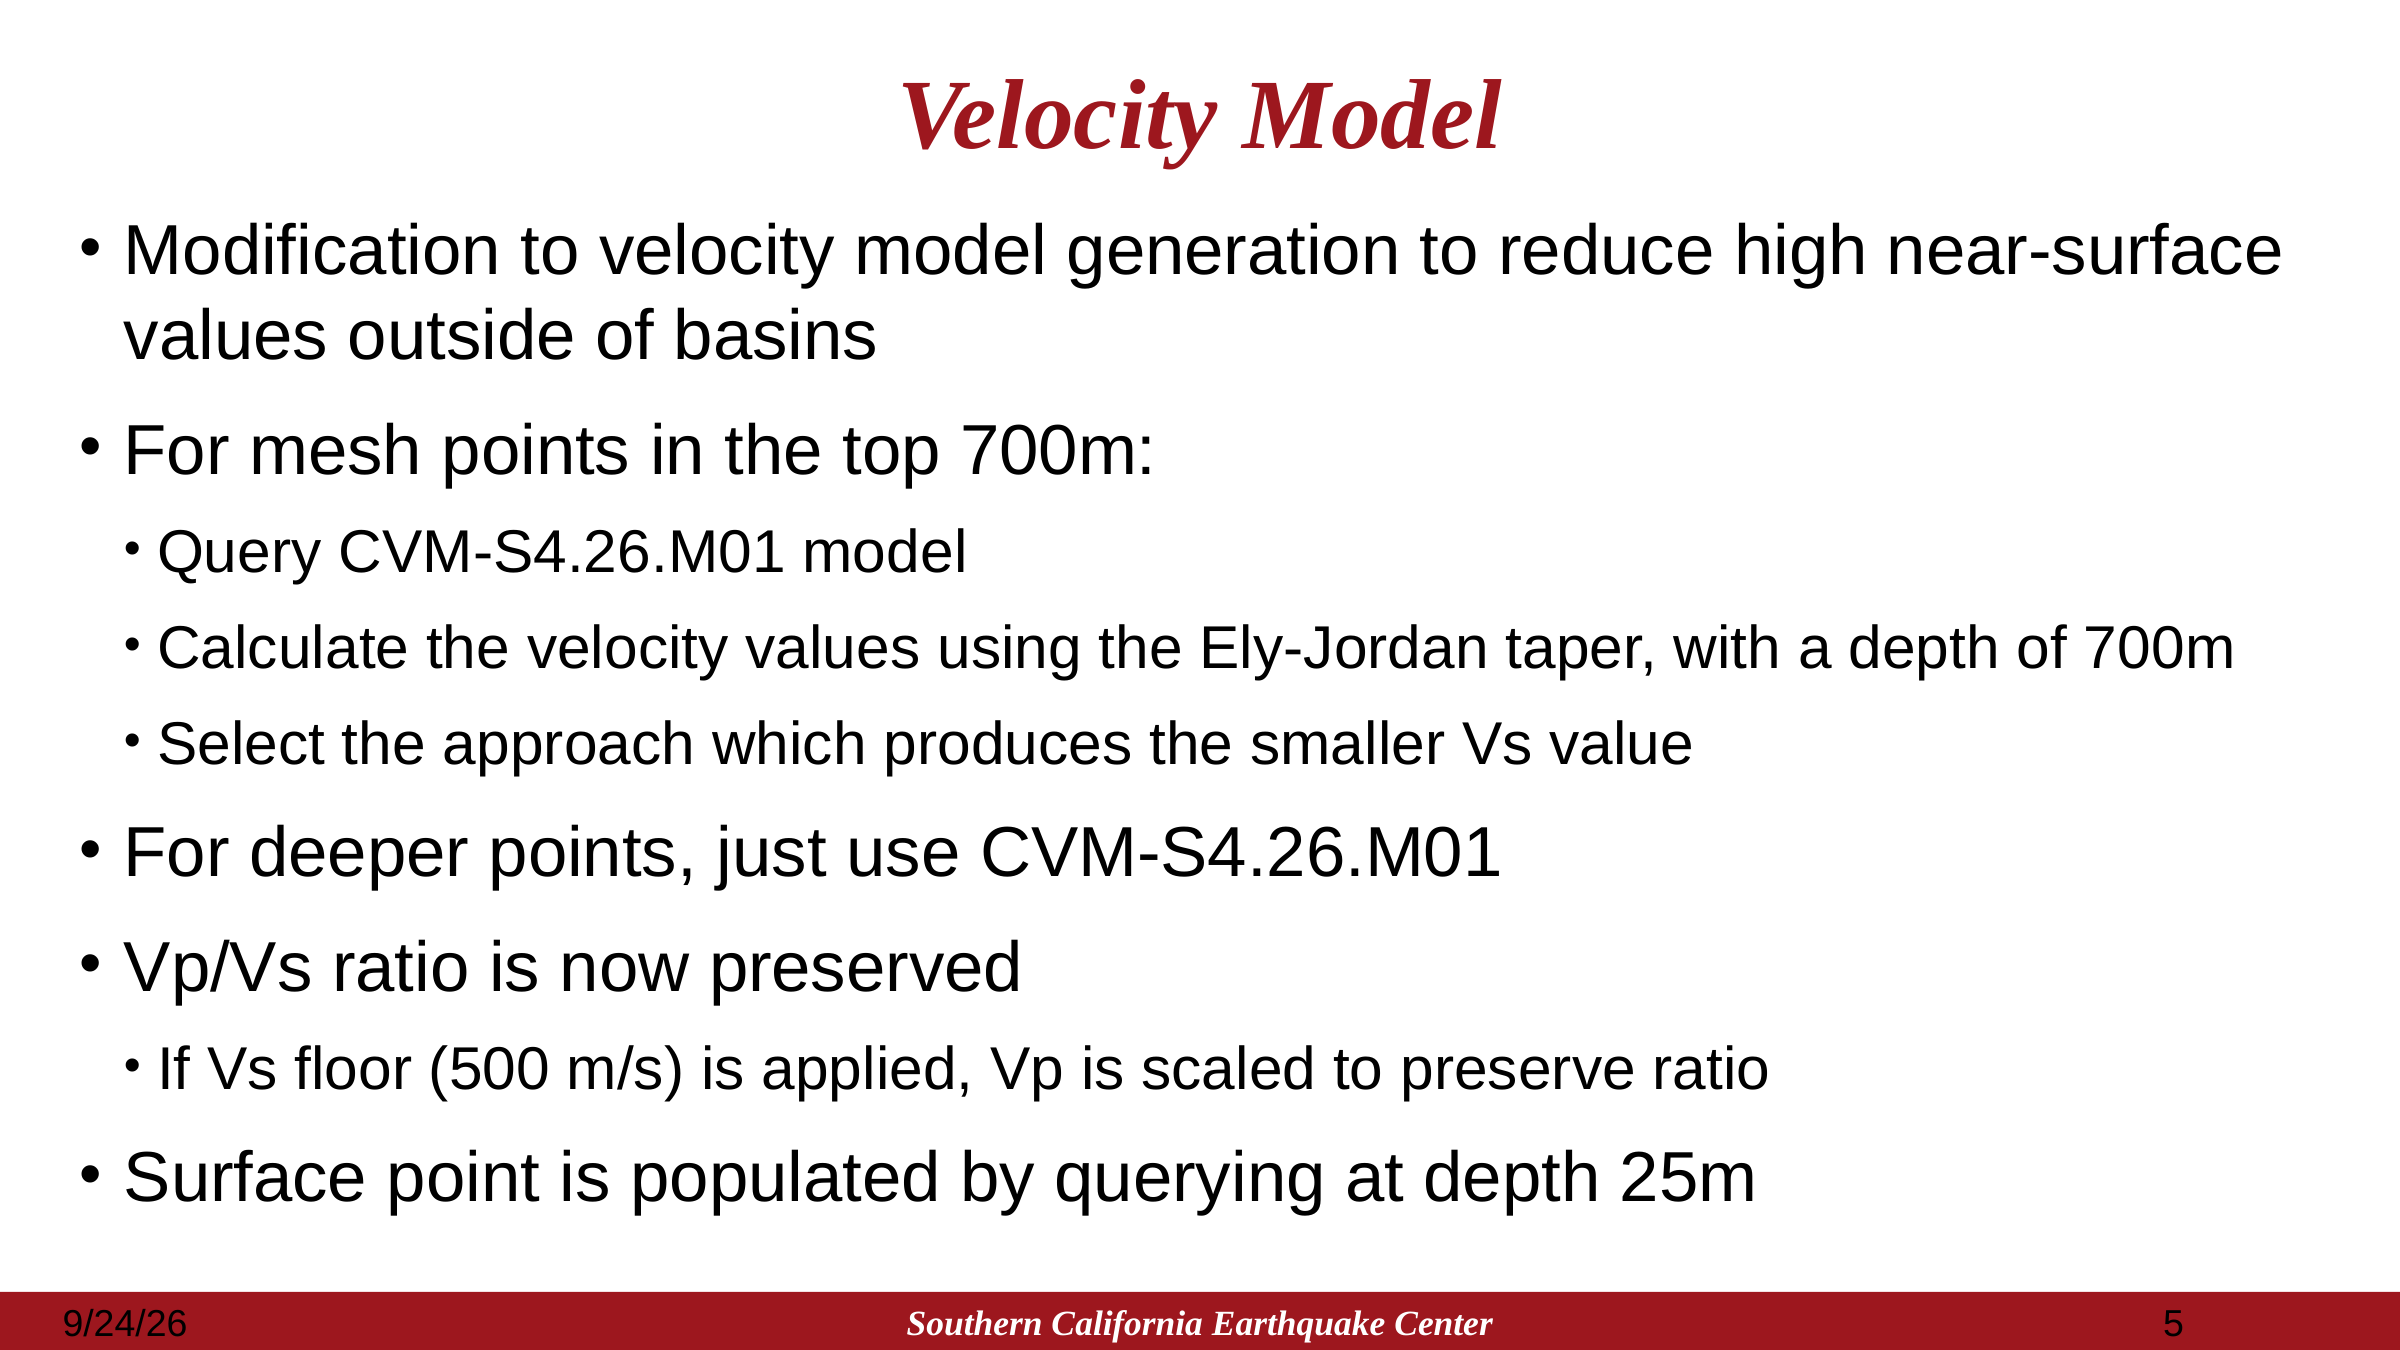

Velocity Model
Modification to velocity model generation to reduce high near-surface values outside of basins
For mesh points in the top 700m:
Query CVM-S4.26.M01 model
Calculate the velocity values using the Ely-Jordan taper, with a depth of 700m
Select the approach which produces the smaller Vs value
For deeper points, just use CVM-S4.26.M01
Vp/Vs ratio is now preserved
If Vs floor (500 m/s) is applied, Vp is scaled to preserve ratio
Surface point is populated by querying at depth 25m
Southern California Earthquake Center
5